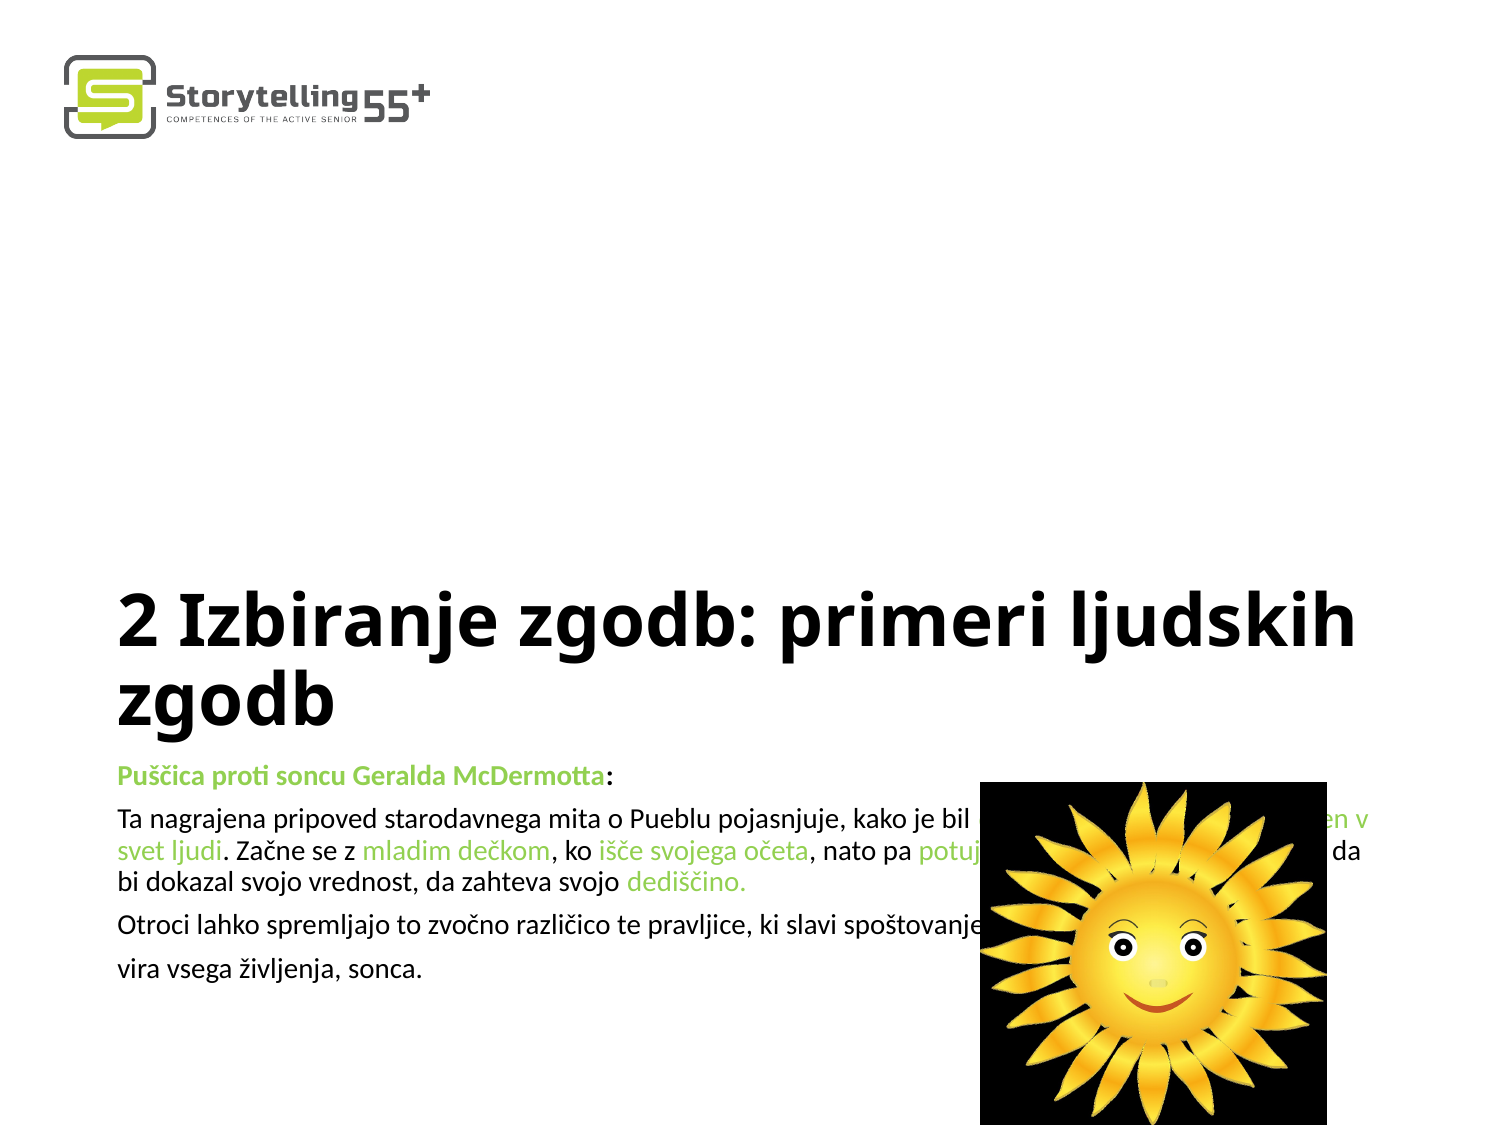

# 2 Izbiranje zgodb: primeri ljudskih zgodb
Puščica proti soncu Geralda McDermotta:
Ta nagrajena pripoved starodavnega mita o Pueblu pojasnjuje, kako je bil duh Gospodarja sonca prinešen v svet ljudi. Začne se z mladim dečkom, ko išče svojega očeta, nato pa potuje skozi štiri obredne dvorane, da bi dokazal svojo vrednost, da zahteva svojo dediščino.
Otroci lahko spremljajo to zvočno različico te pravljice, ki slavi spoštovanje ameriških Indijancev do
vira vsega življenja, sonca.